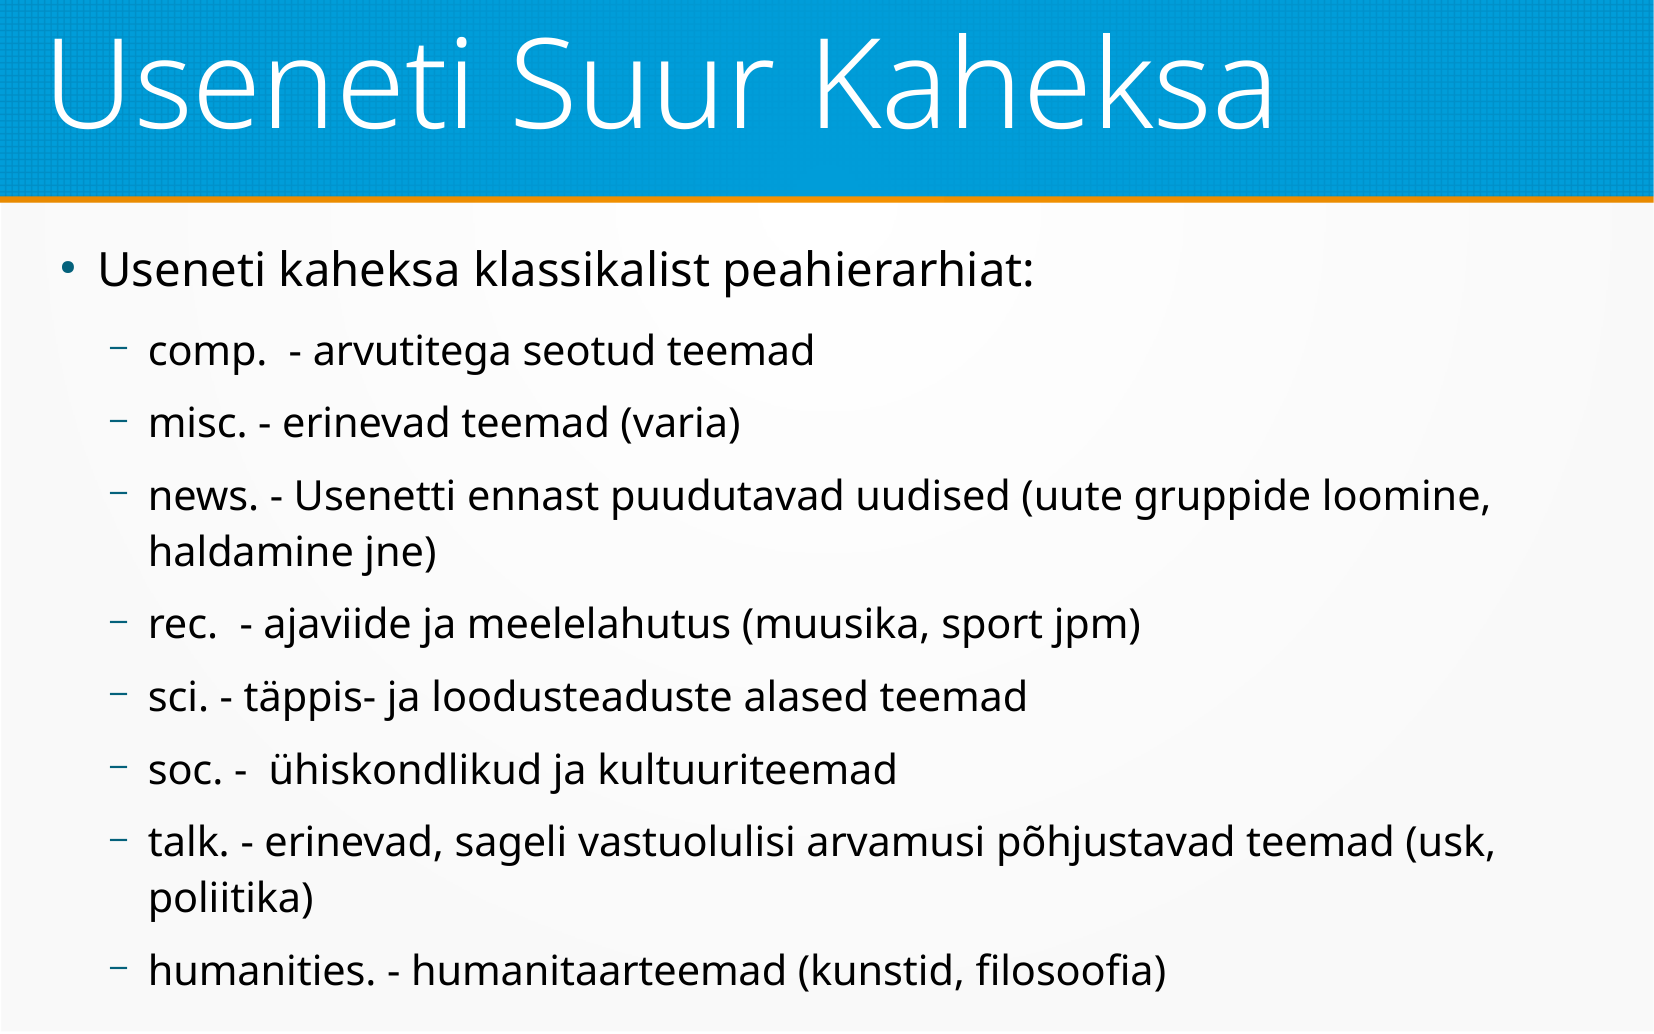

# Useneti Suur Kaheksa
Useneti kaheksa klassikalist peahierarhiat:
comp. - arvutitega seotud teemad
misc. - erinevad teemad (varia)
news. - Usenetti ennast puudutavad uudised (uute gruppide loomine, haldamine jne)
rec. - ajaviide ja meelelahutus (muusika, sport jpm)
sci. - täppis- ja loodusteaduste alased teemad
soc. - ühiskondlikud ja kultuuriteemad
talk. - erinevad, sageli vastuolulisi arvamusi põhjustavad teemad (usk, poliitika)
humanities. - humanitaarteemad (kunstid, filosoofia)